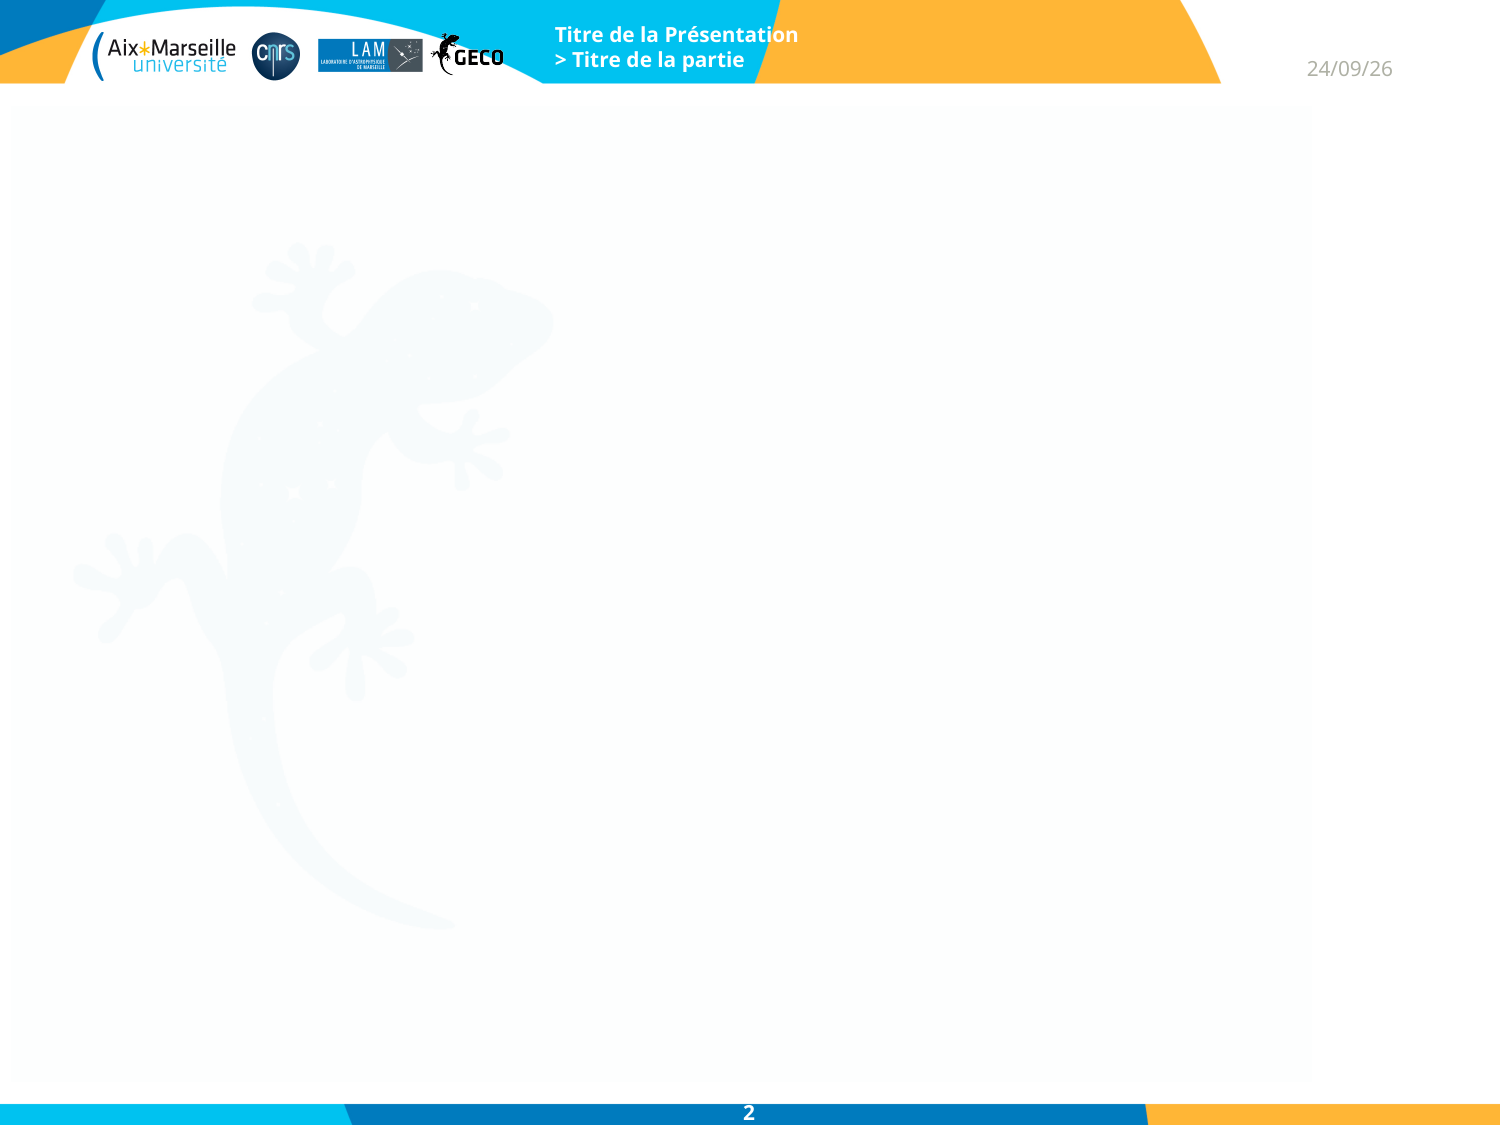

Titre de la Présentation
> Titre de la partie
#